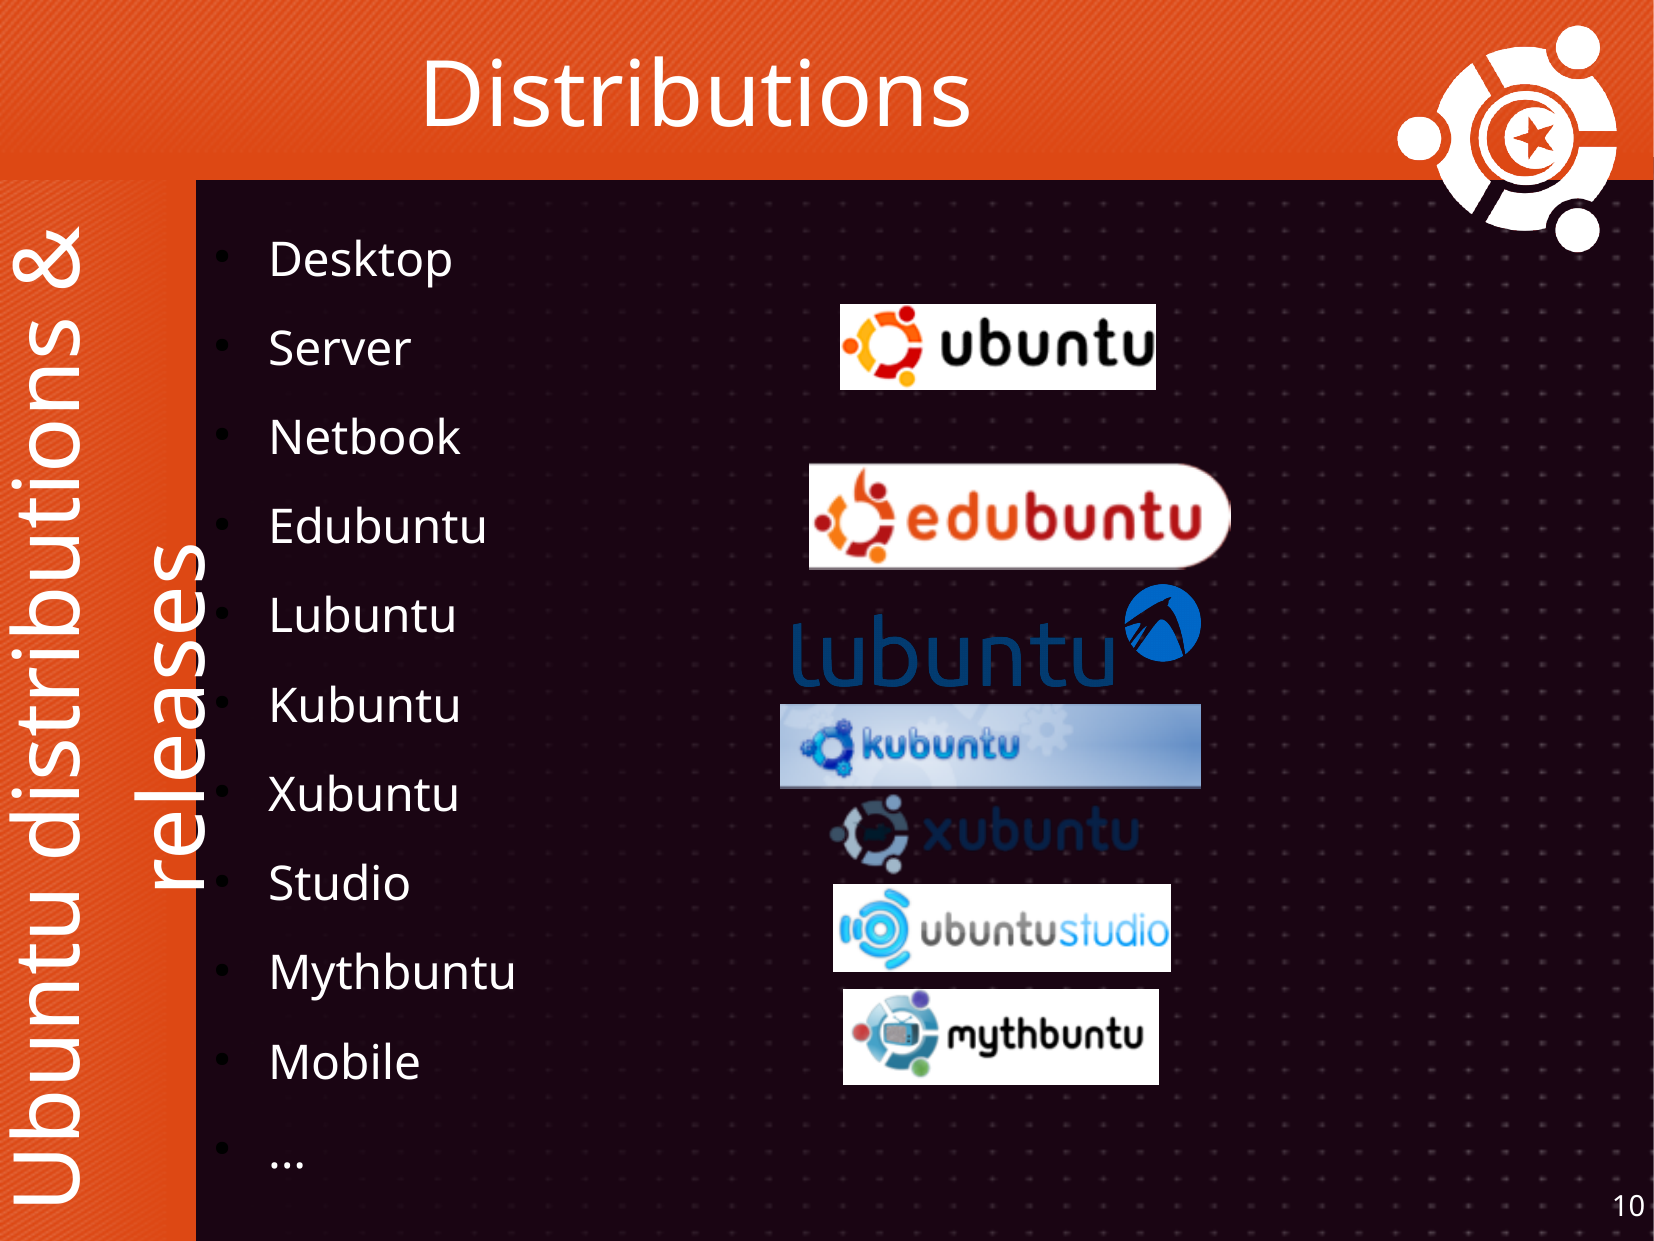

# Distributions
Desktop
Server
Netbook
Edubuntu
Lubuntu
Kubuntu
Xubuntu
Studio
Mythbuntu
Mobile
...
Ubuntu distributions & releases
10